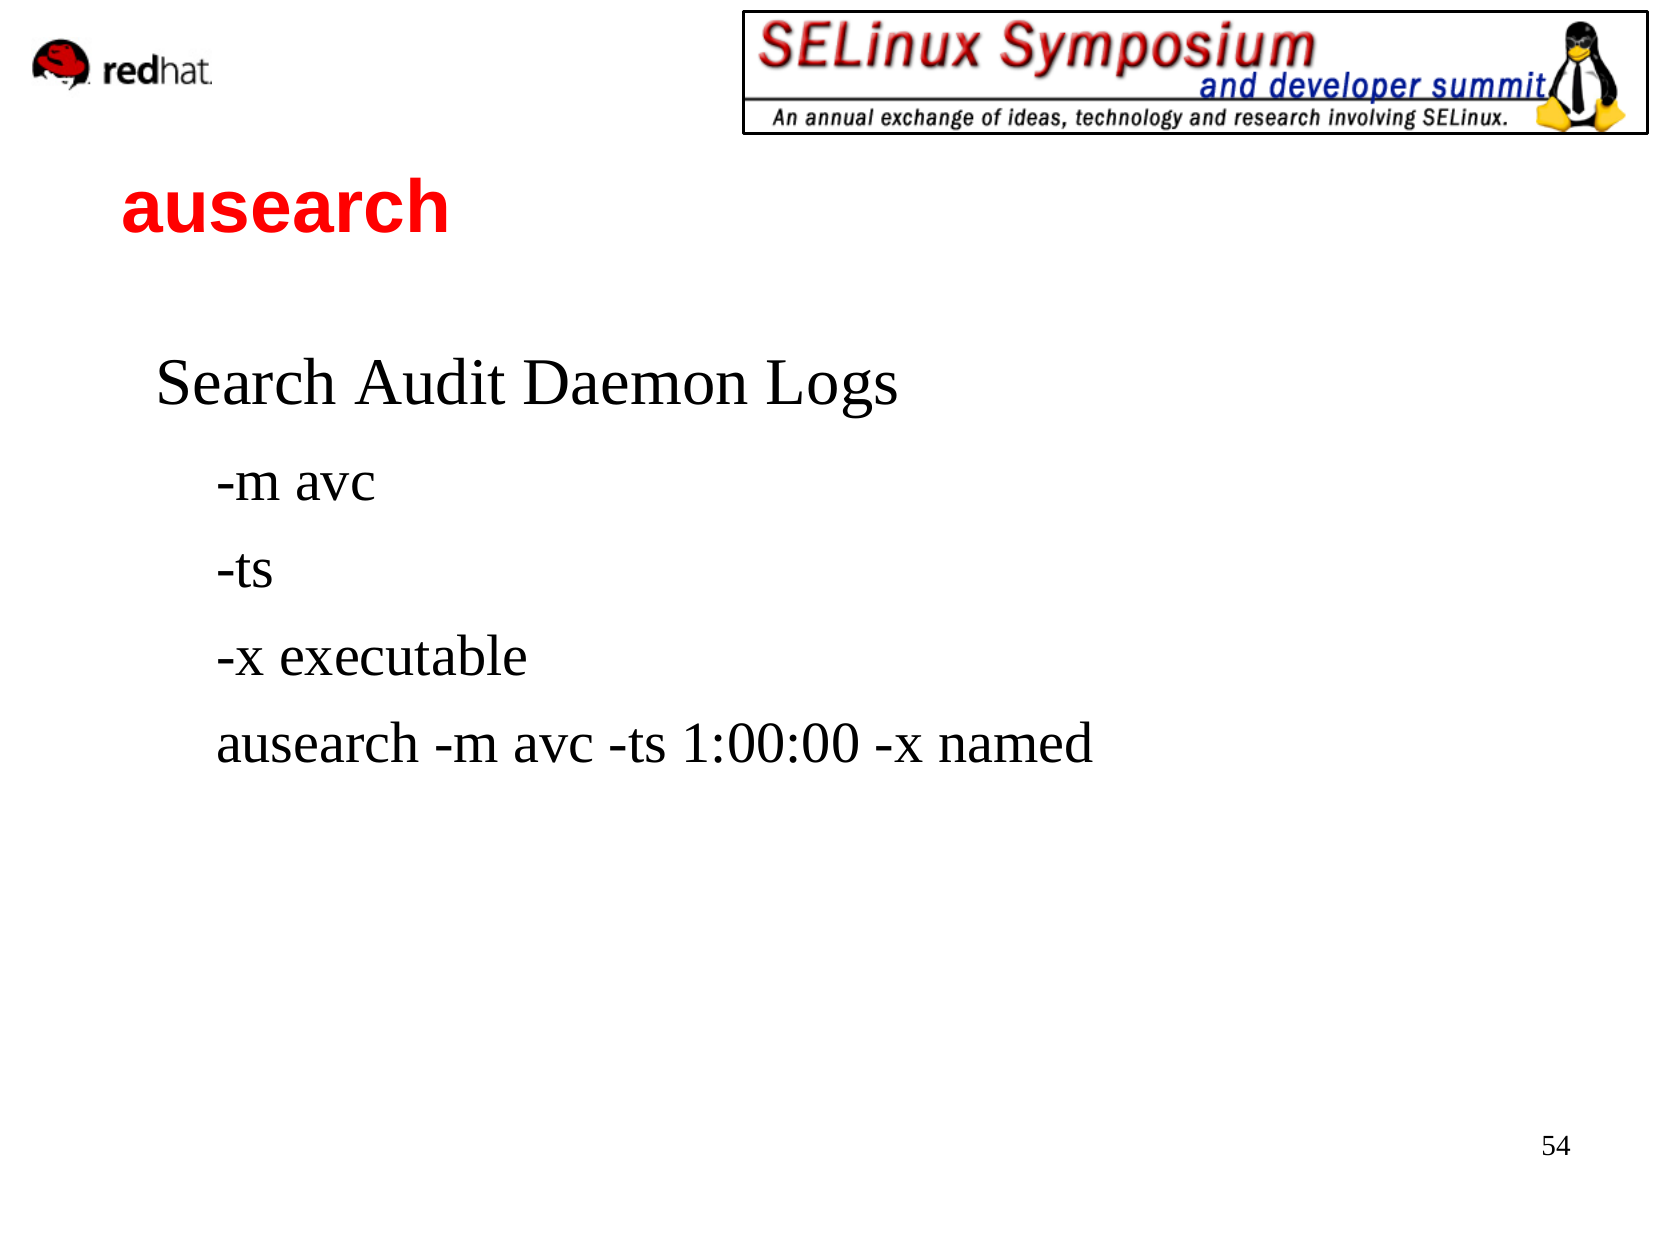

# ausearch
 Search Audit Daemon Logs
-m avc
-ts
-x executable
ausearch -m avc -ts 1:00:00 -x named